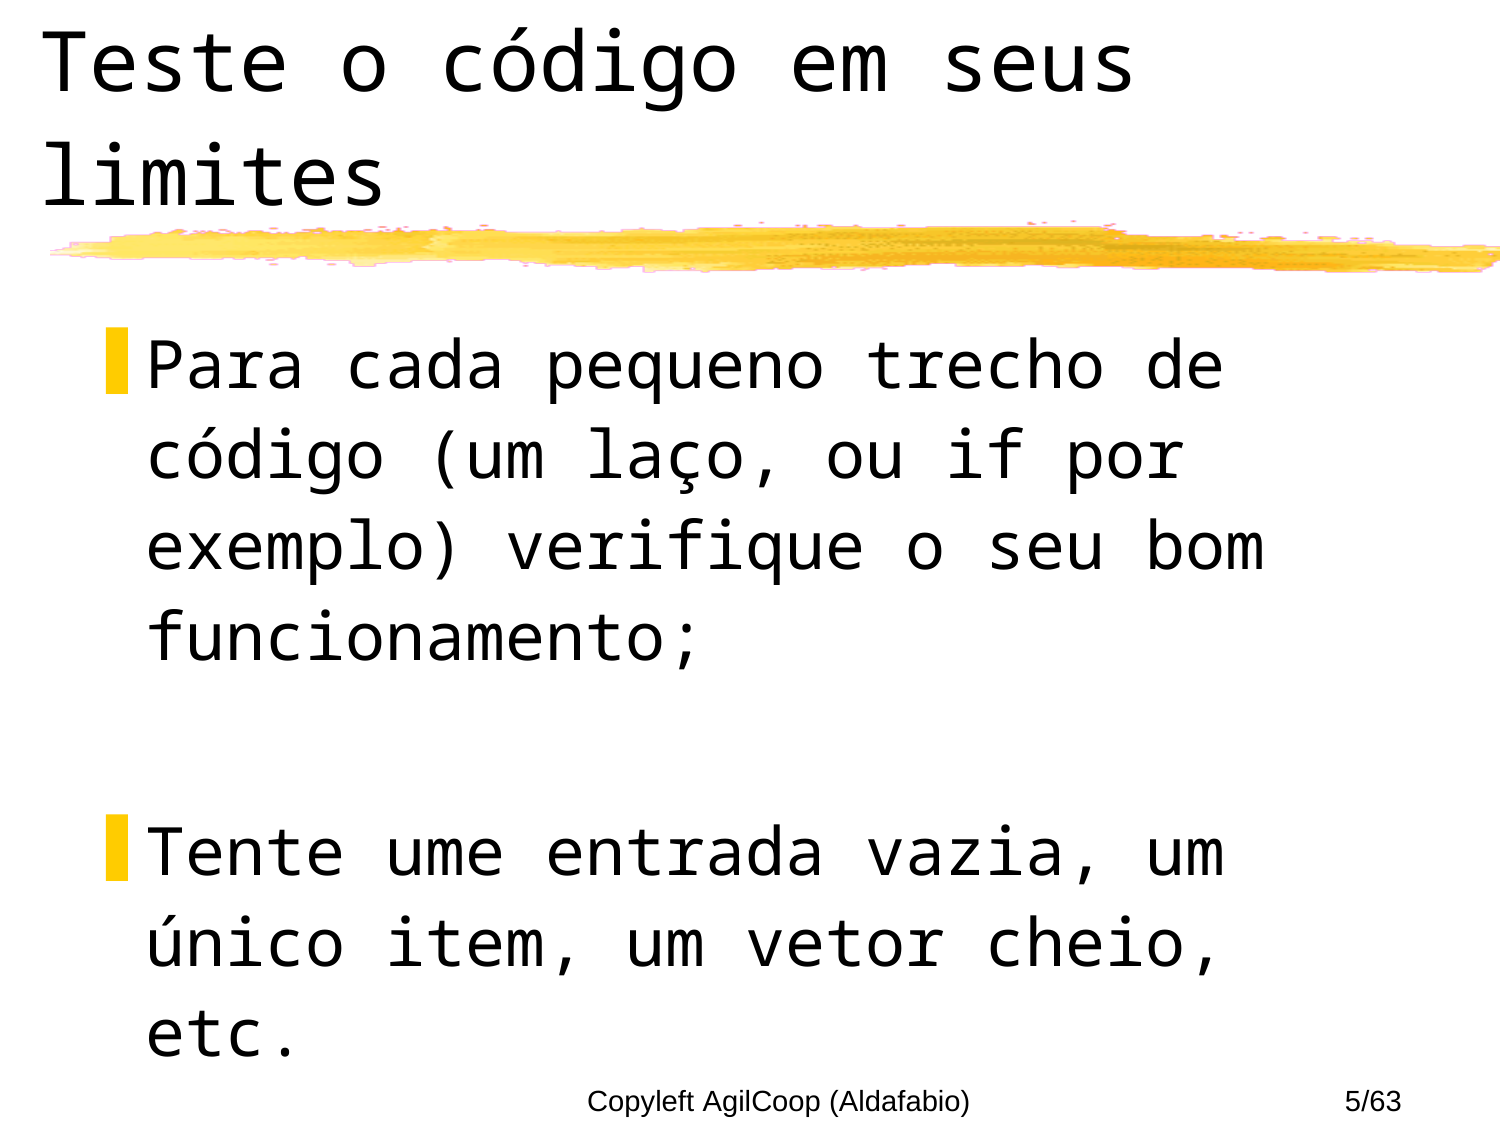

# Teste o código em seus limites
Para cada pequeno trecho de código (um laço, ou if por exemplo) verifique o seu bom funcionamento;
Tente ume entrada vazia, um único item, um vetor cheio, etc.
5